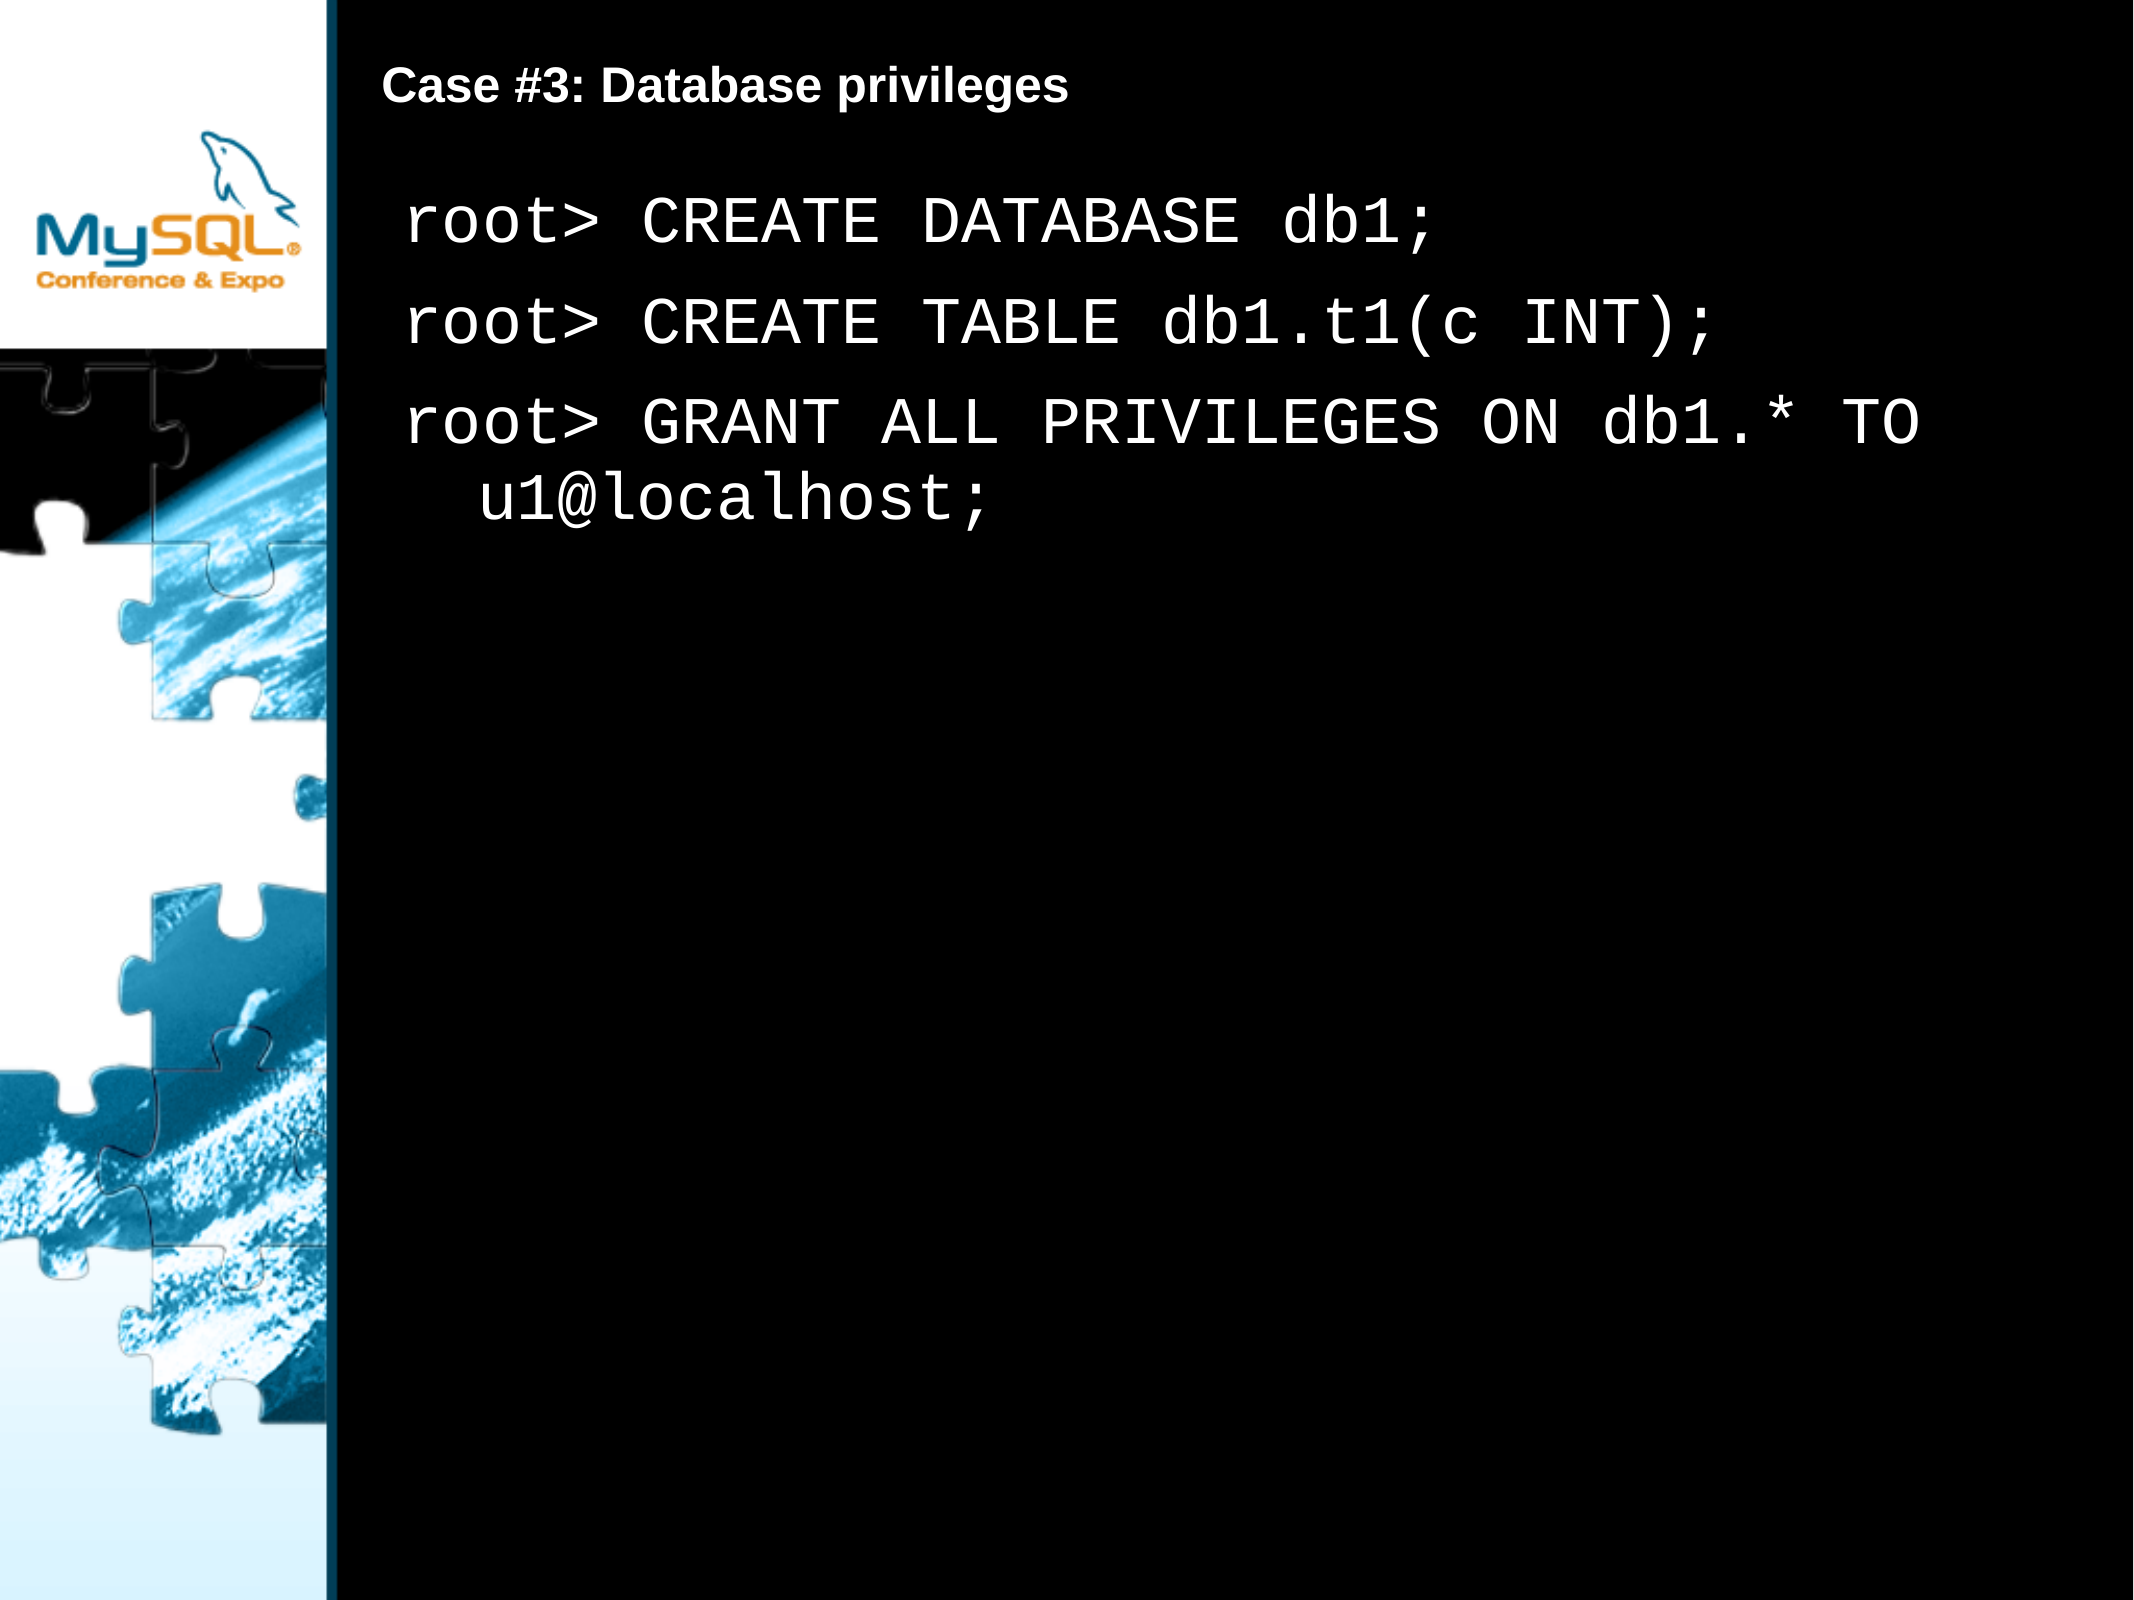

# Case #3: Database privileges
root> CREATE DATABASE db1;
root> CREATE TABLE db1.t1(c INT);
root> GRANT ALL PRIVILEGES ON db1.* TO u1@localhost;